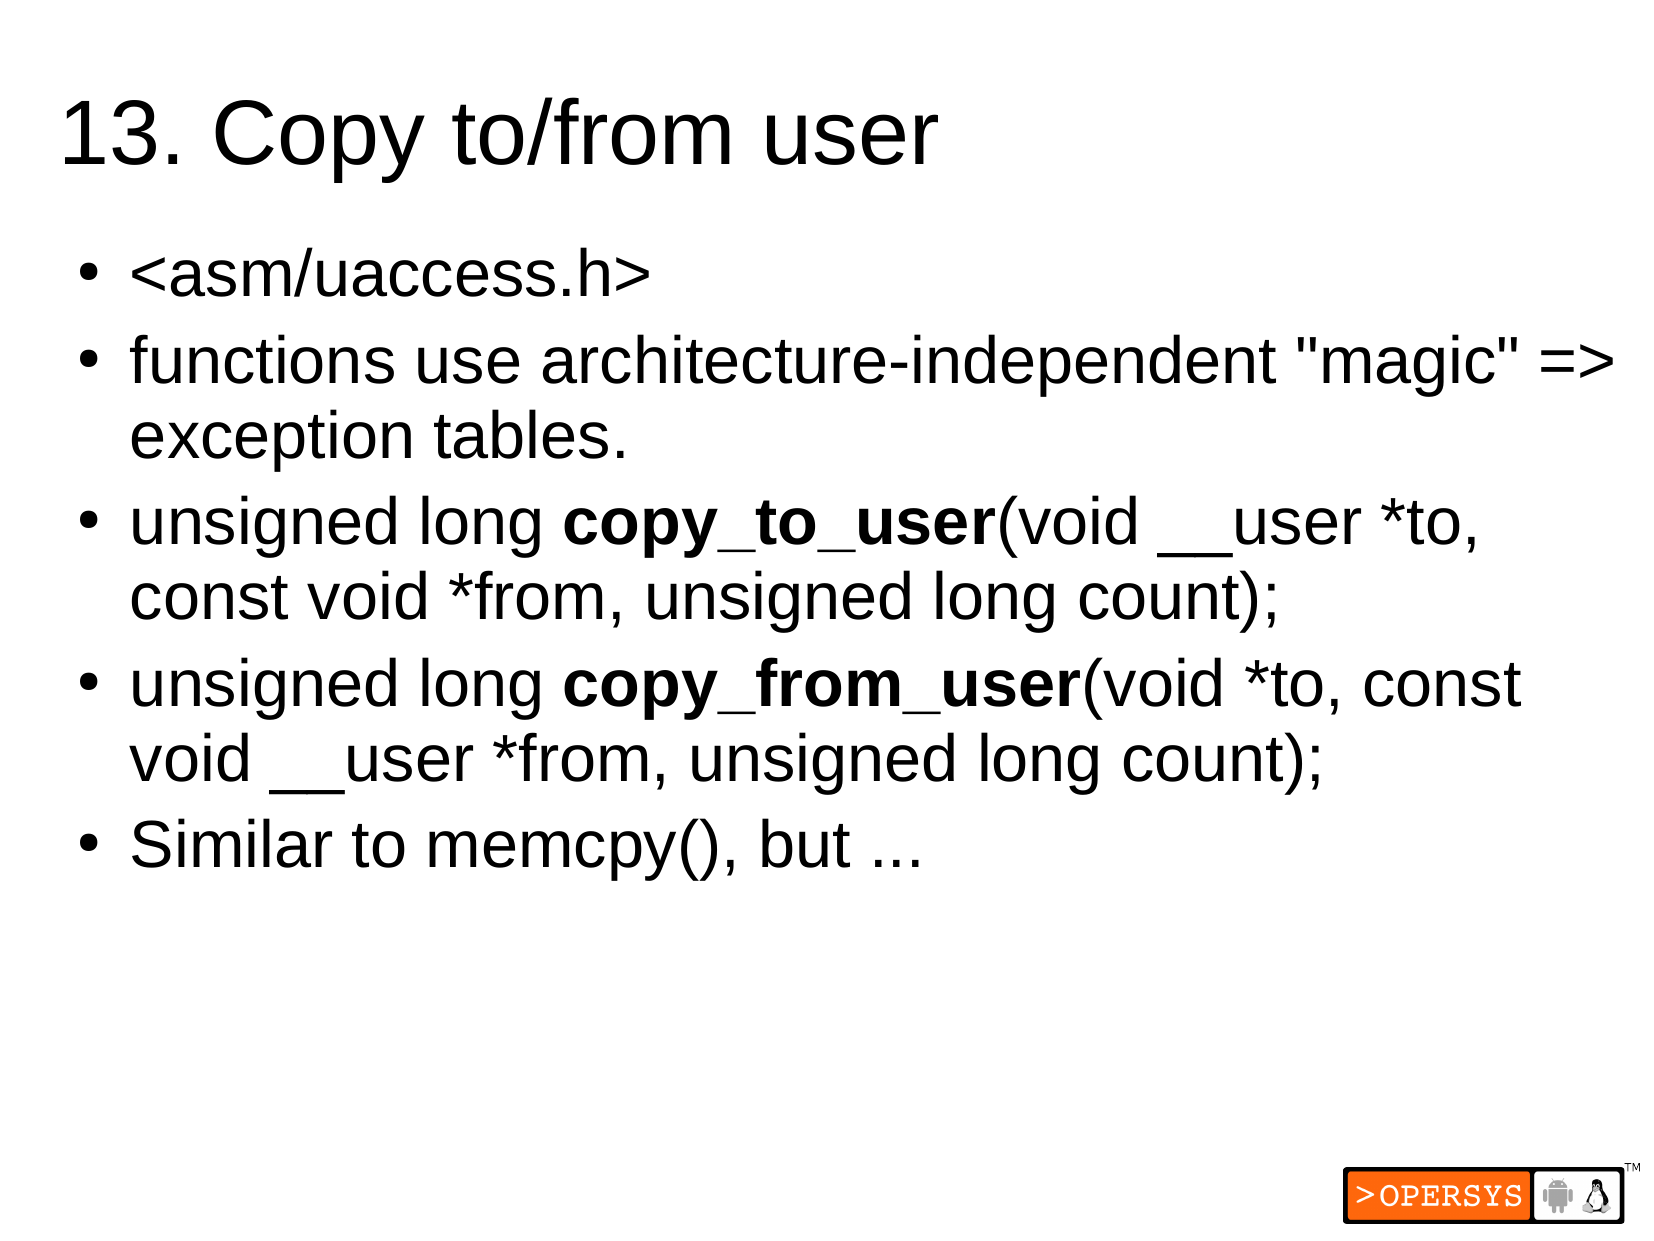

# 13. Copy to/from user
<asm/uaccess.h>
functions use architecture-independent "magic" => exception tables.
unsigned long copy_to_user(void __user *to, const void *from, unsigned long count);
unsigned long copy_from_user(void *to, const void __user *from, unsigned long count);
Similar to memcpy(), but ...